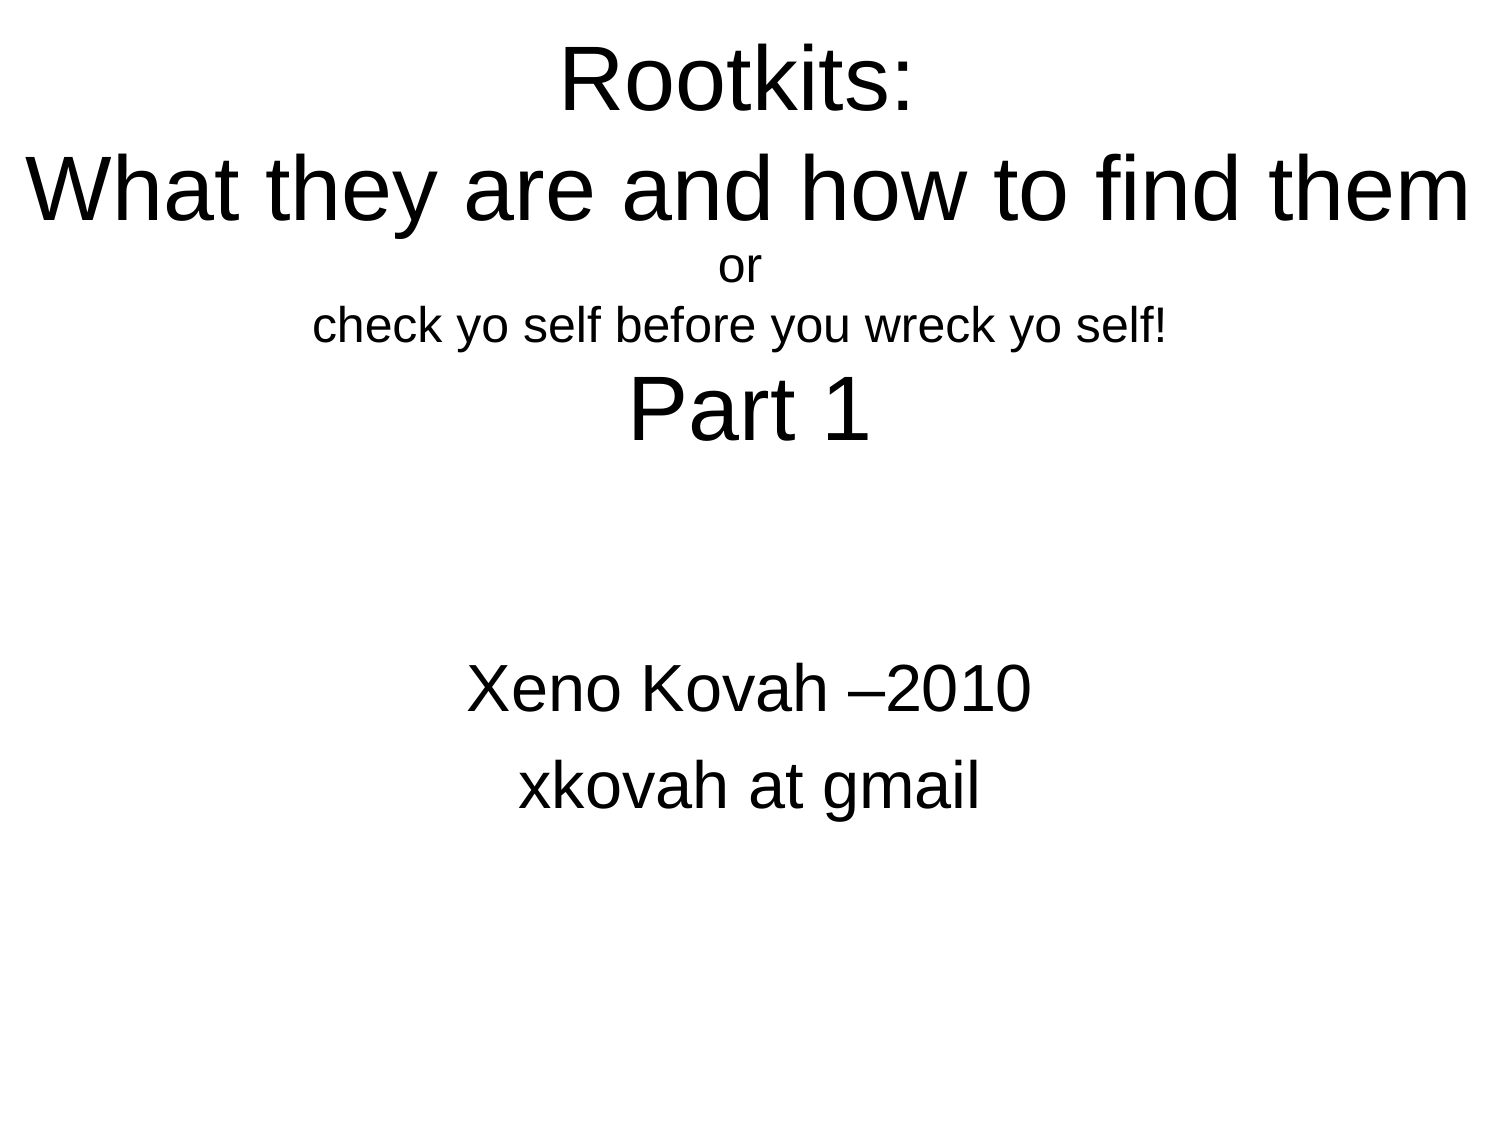

# Rootkits: What they are and how to find them Part 1
or
check yo self before you wreck yo self!
Xeno Kovah –2010
xkovah at gmail